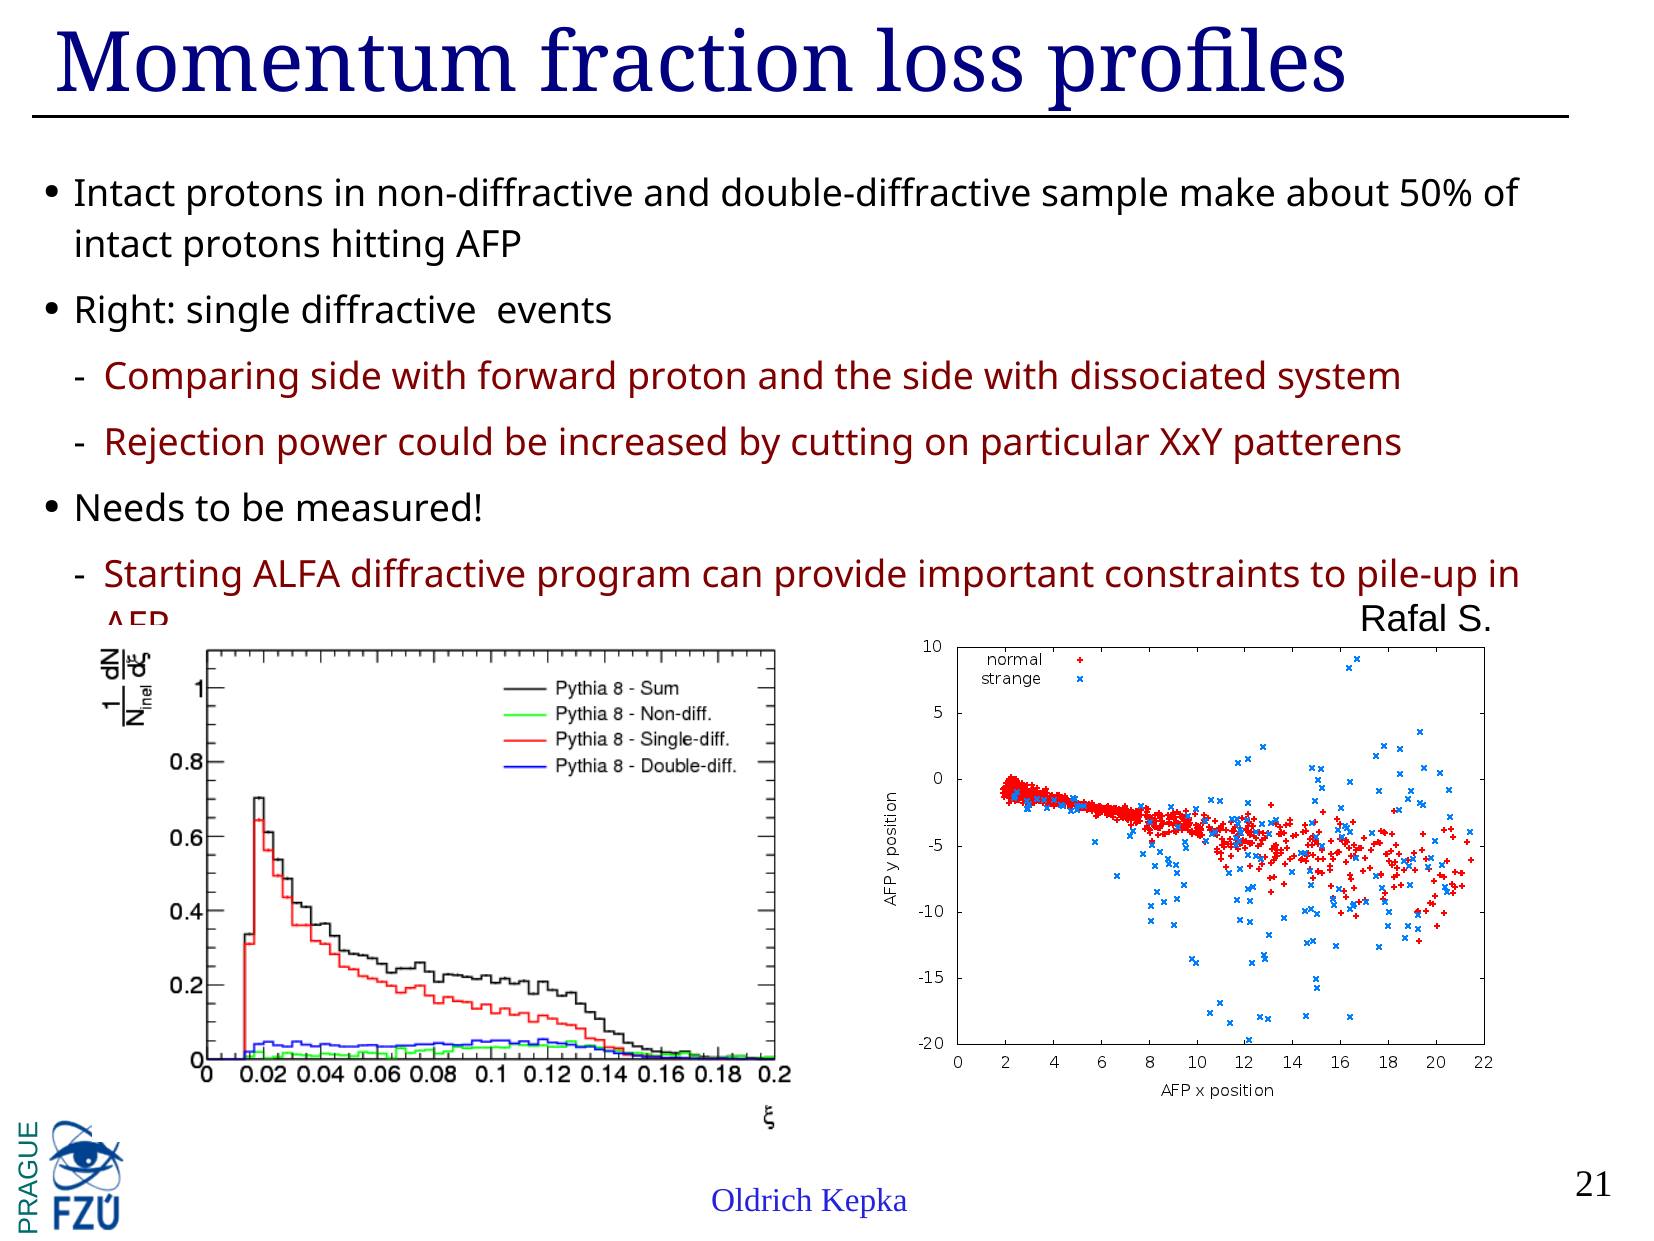

# Momentum fraction loss profiles
Intact protons in non-diffractive and double-diffractive sample make about 50% of intact protons hitting AFP
Right: single diffractive events
Comparing side with forward proton and the side with dissociated system
Rejection power could be increased by cutting on particular XxY patterens
Needs to be measured!
Starting ALFA diffractive program can provide important constraints to pile-up in AFP
Rafal S.
21